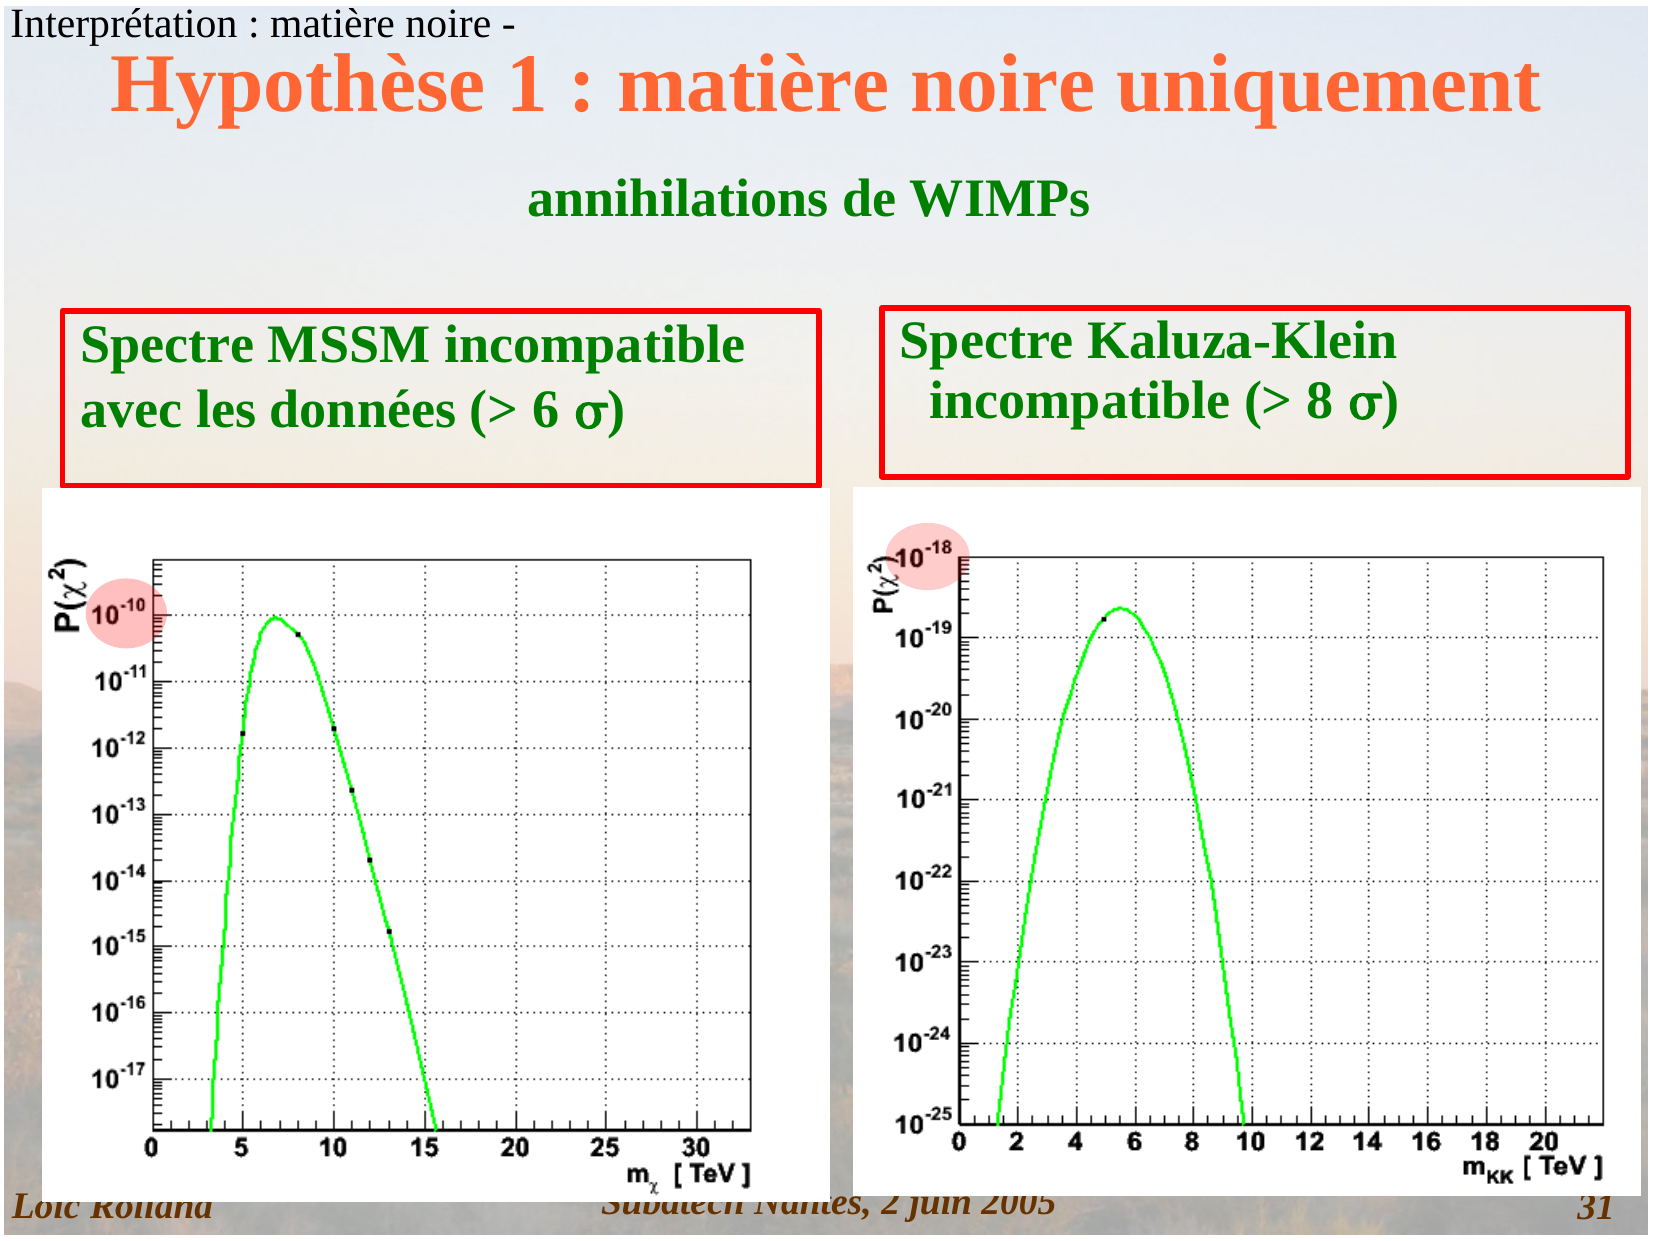

Interprétation : matière noire -
# Hypothèse 1 : matière noire uniquement
annihilations de WIMPs
Spectre Kaluza-Klein incompatible (> 8 )
Spectre MSSM incompatible
avec les données (> 6 )